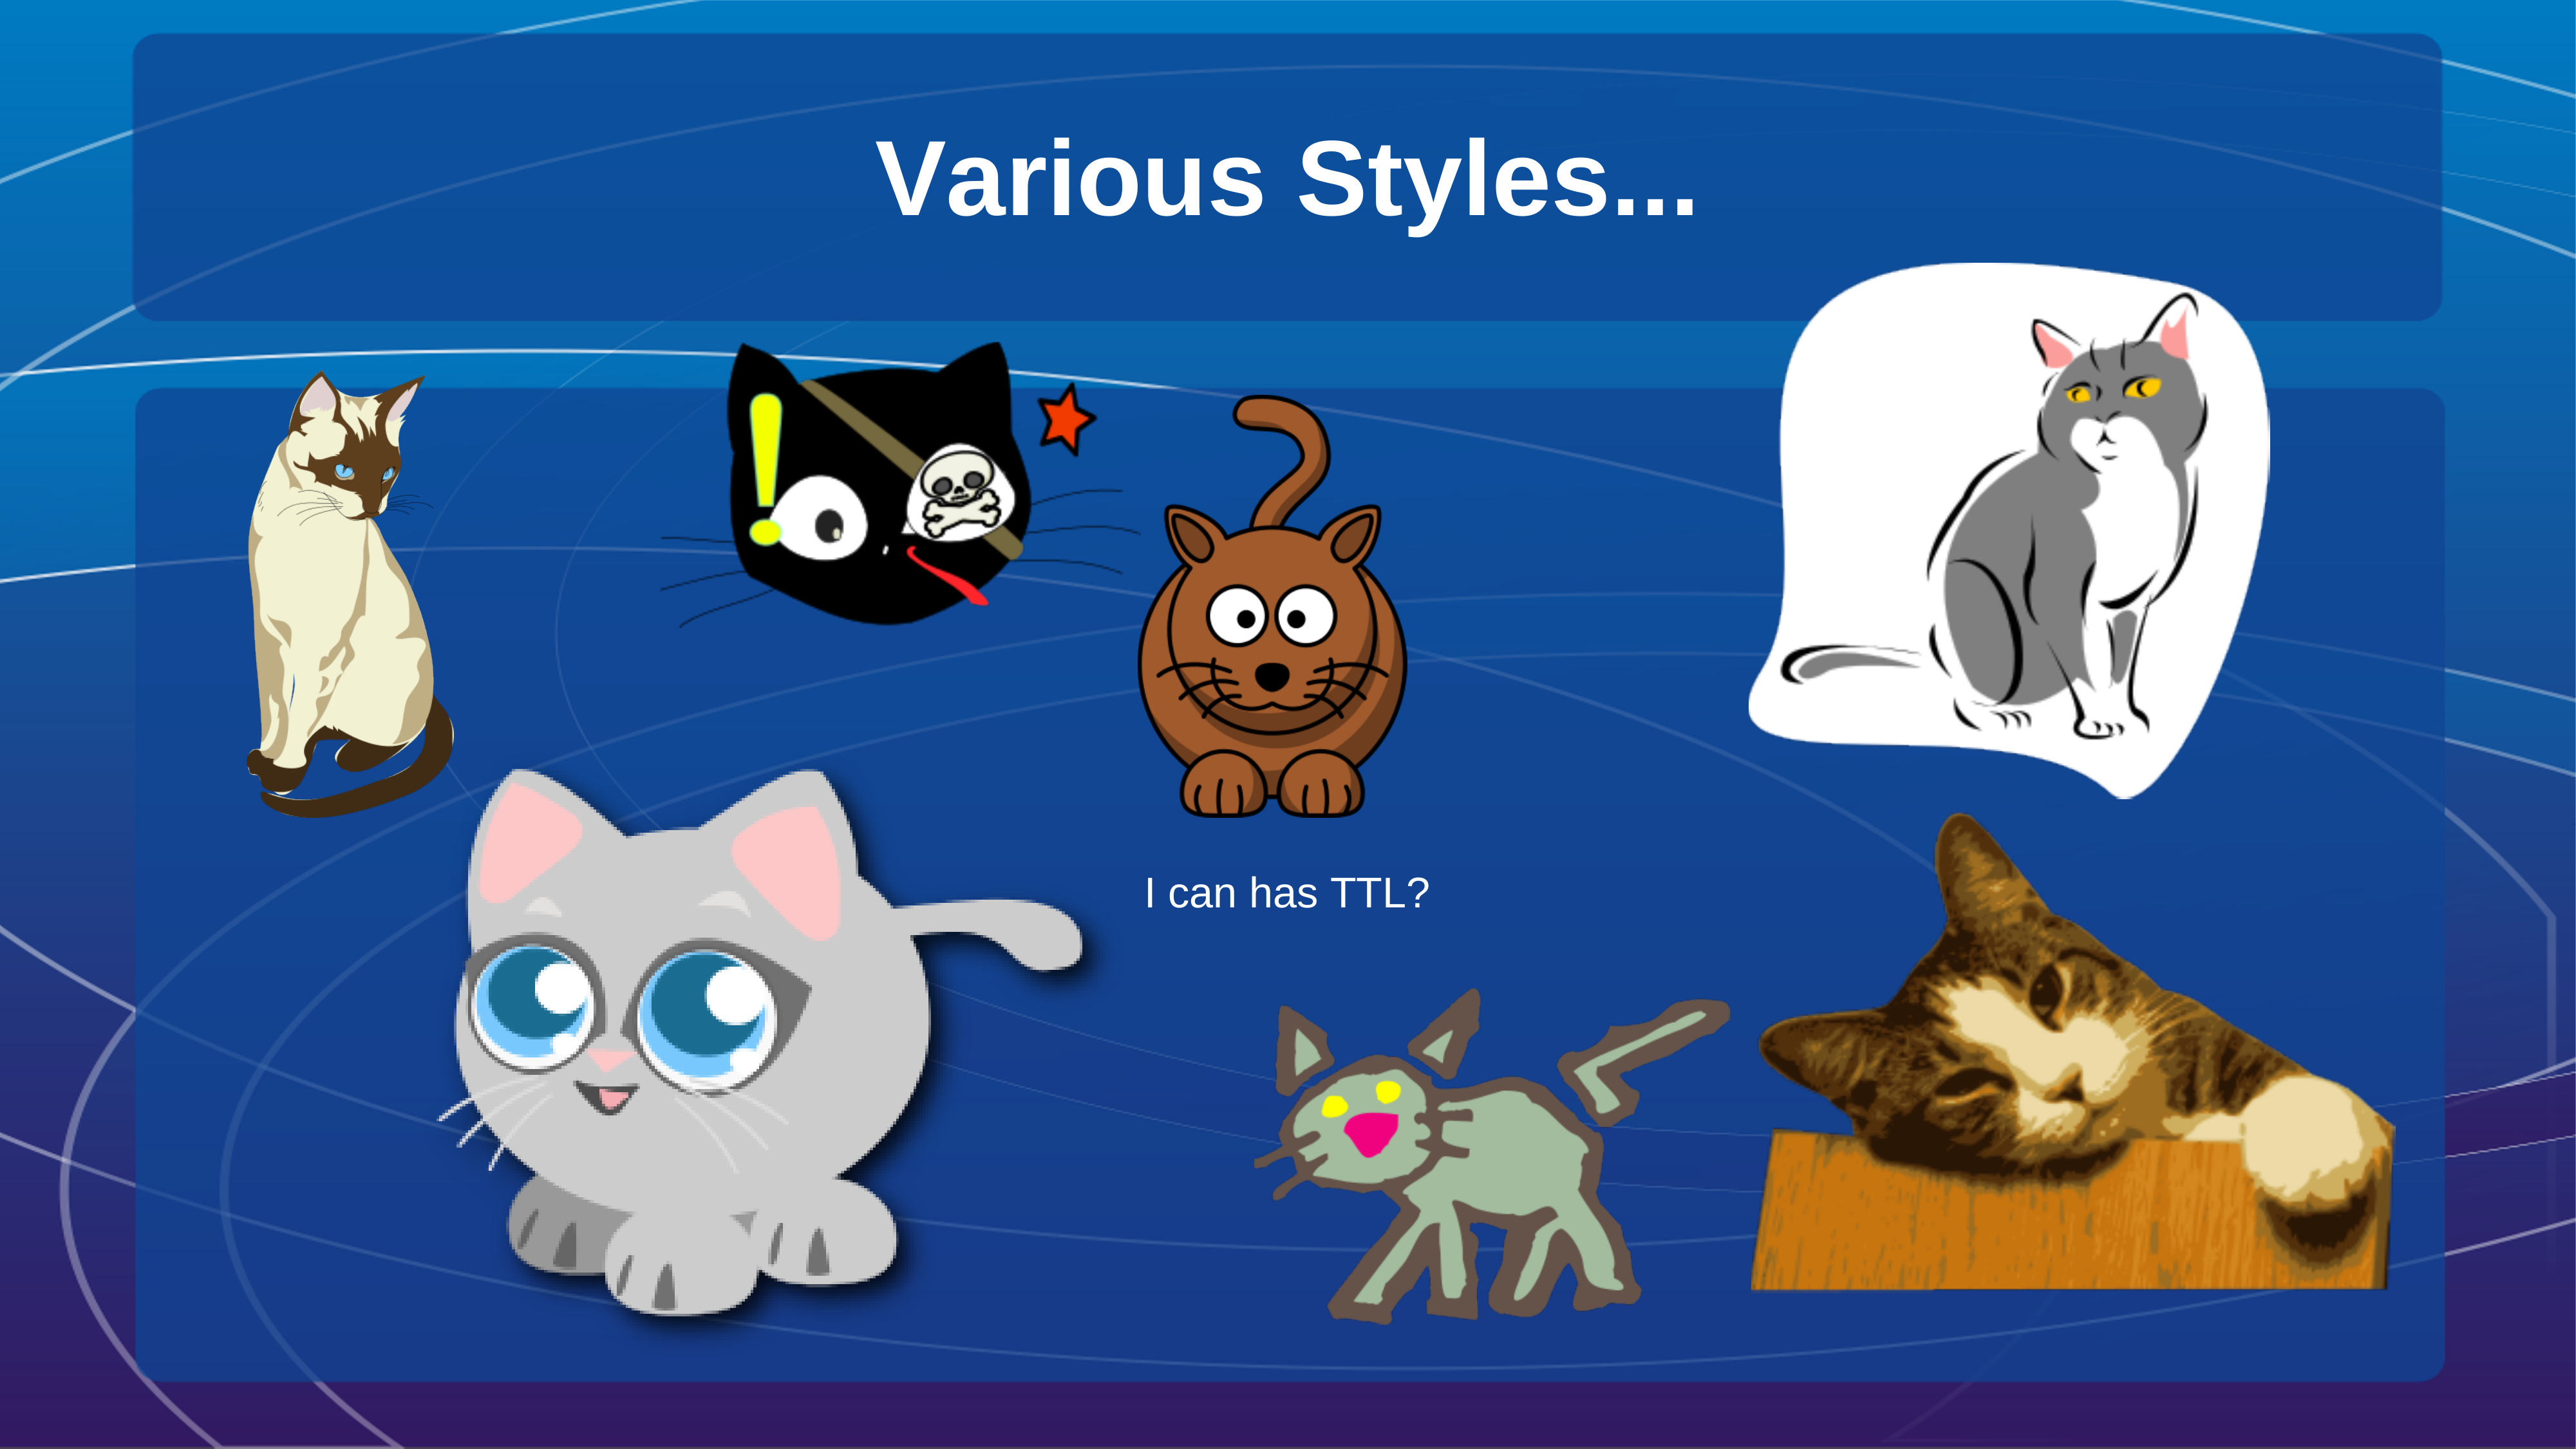

# Various Styles...
I can has TTL?